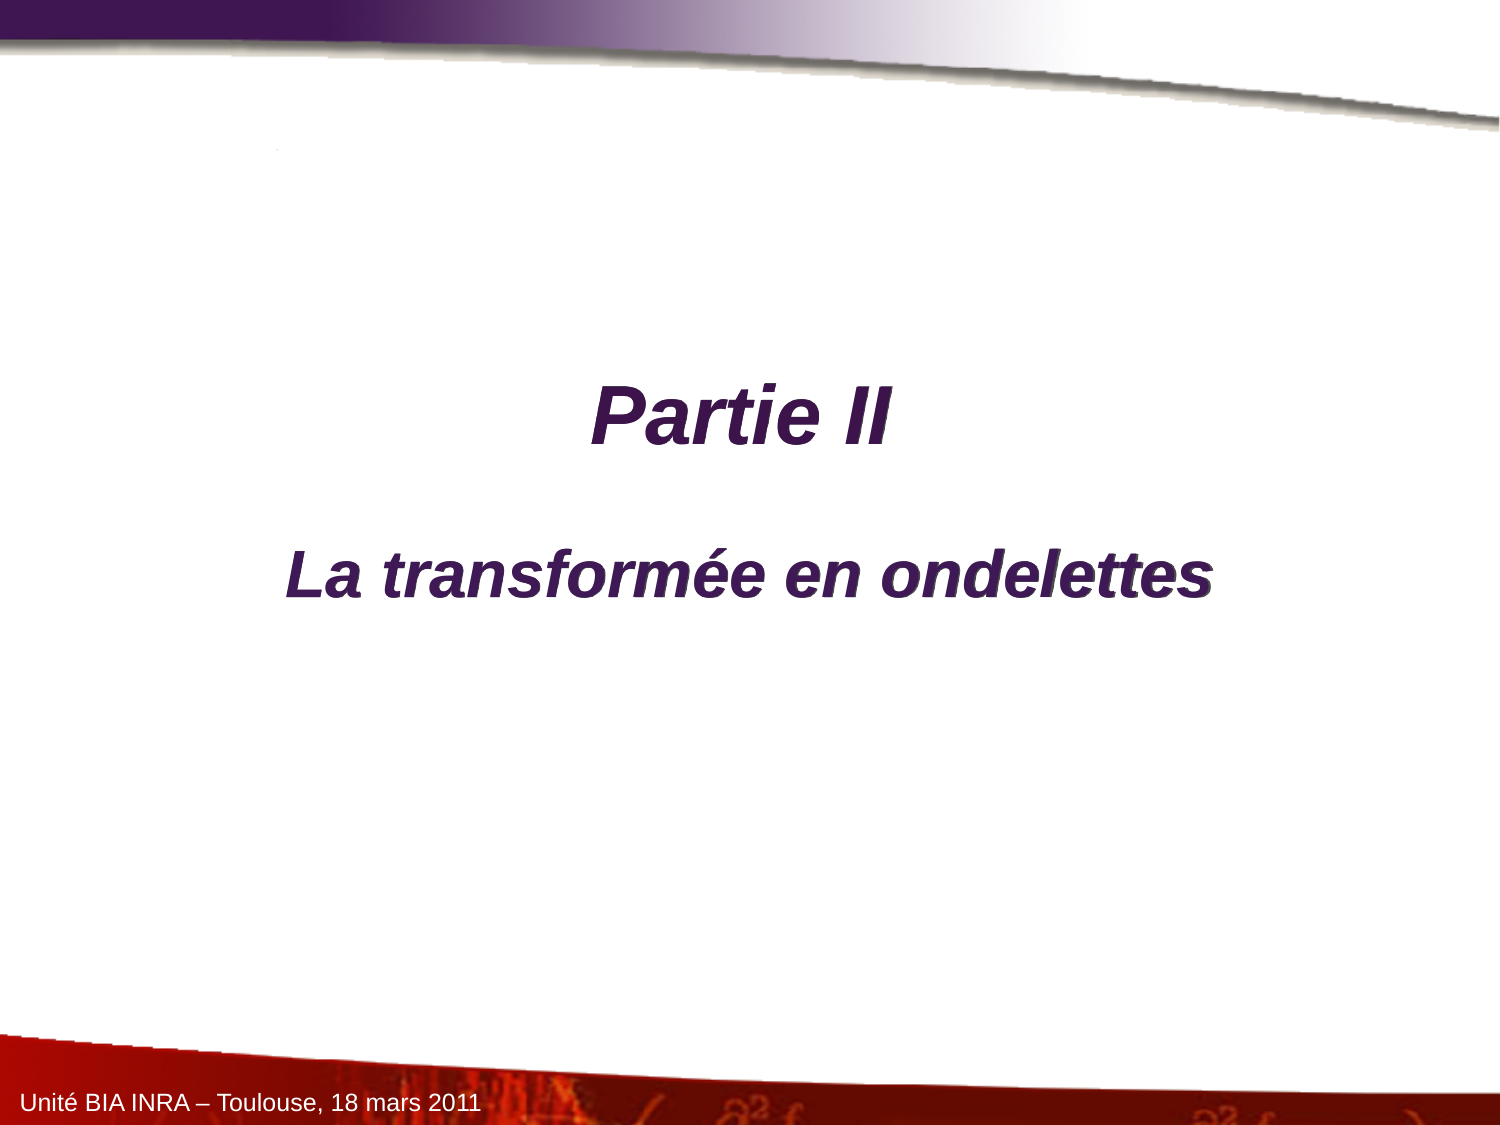

# Partie II La transformée en ondelettes